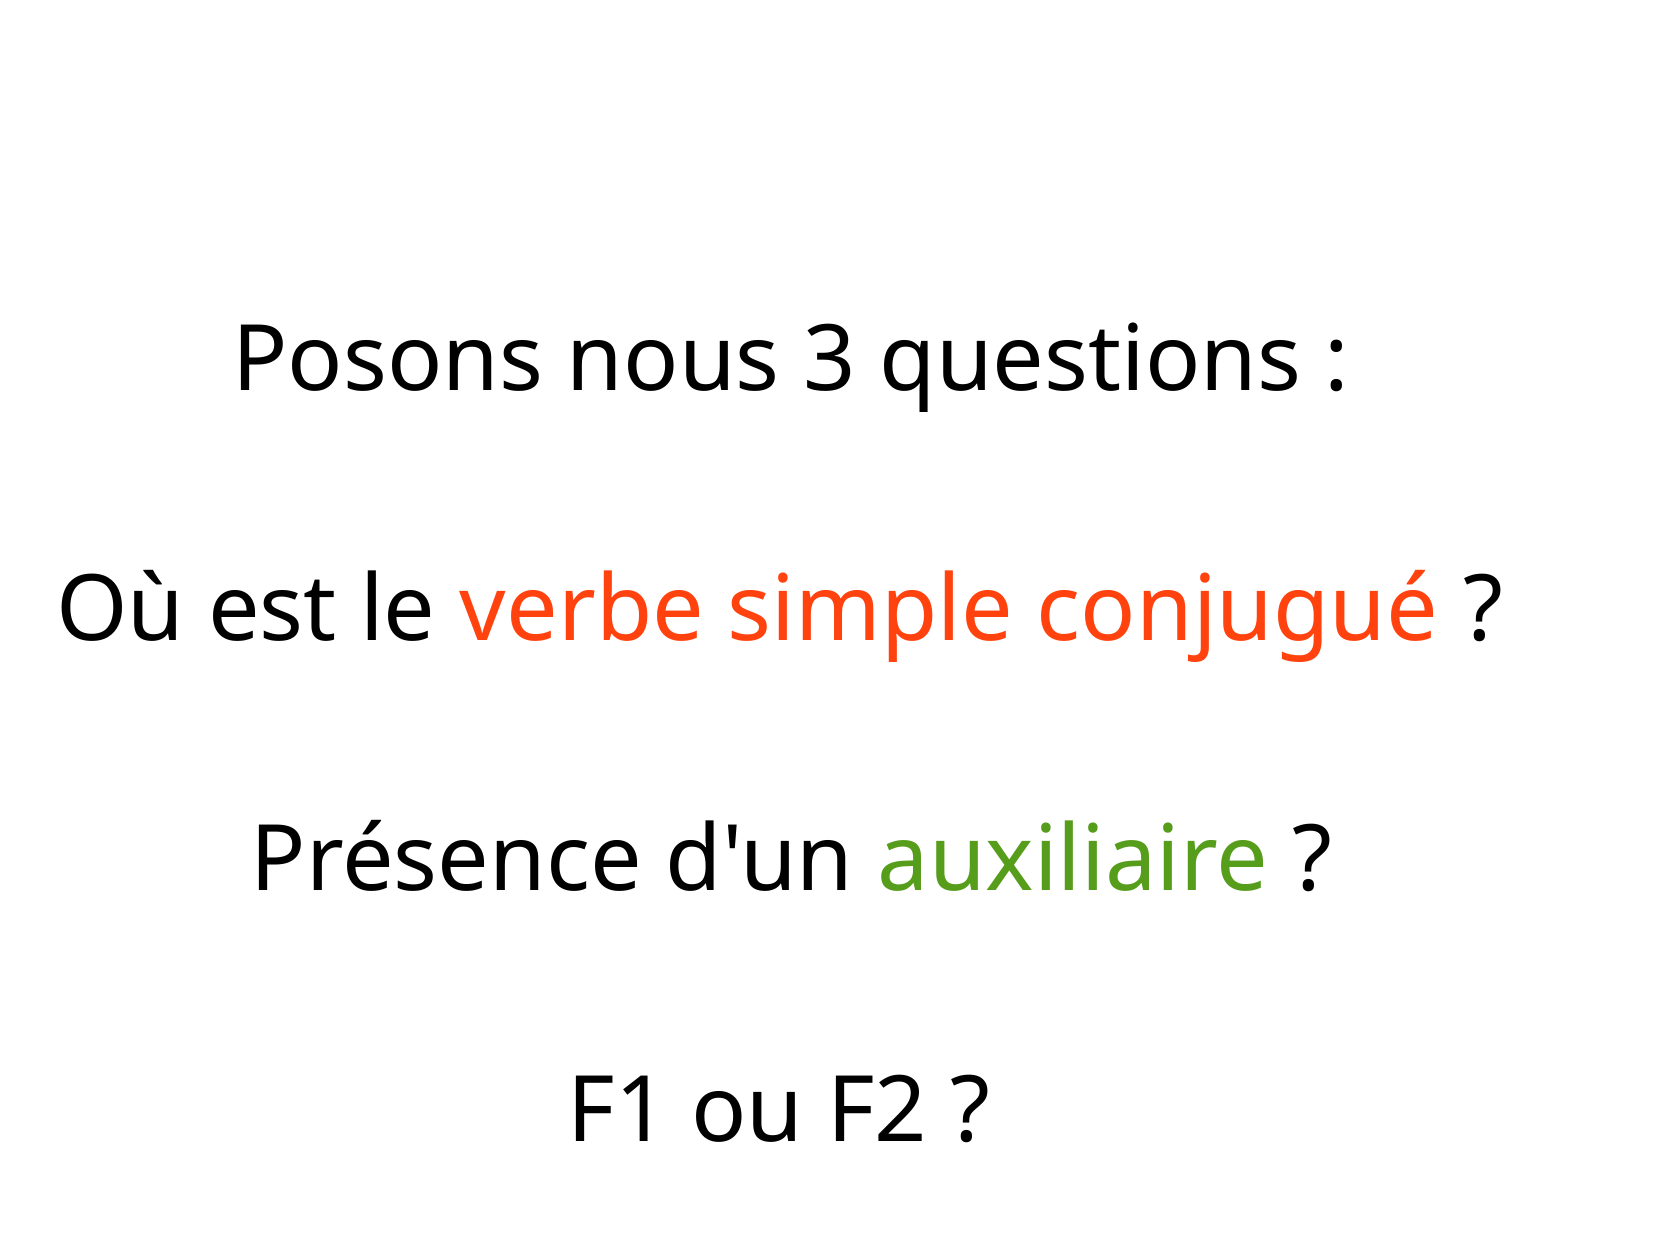

Posons nous 3 questions :
Où est le verbe simple conjugué ?
Présence d'un auxiliaire ?
F1 ou F2 ?